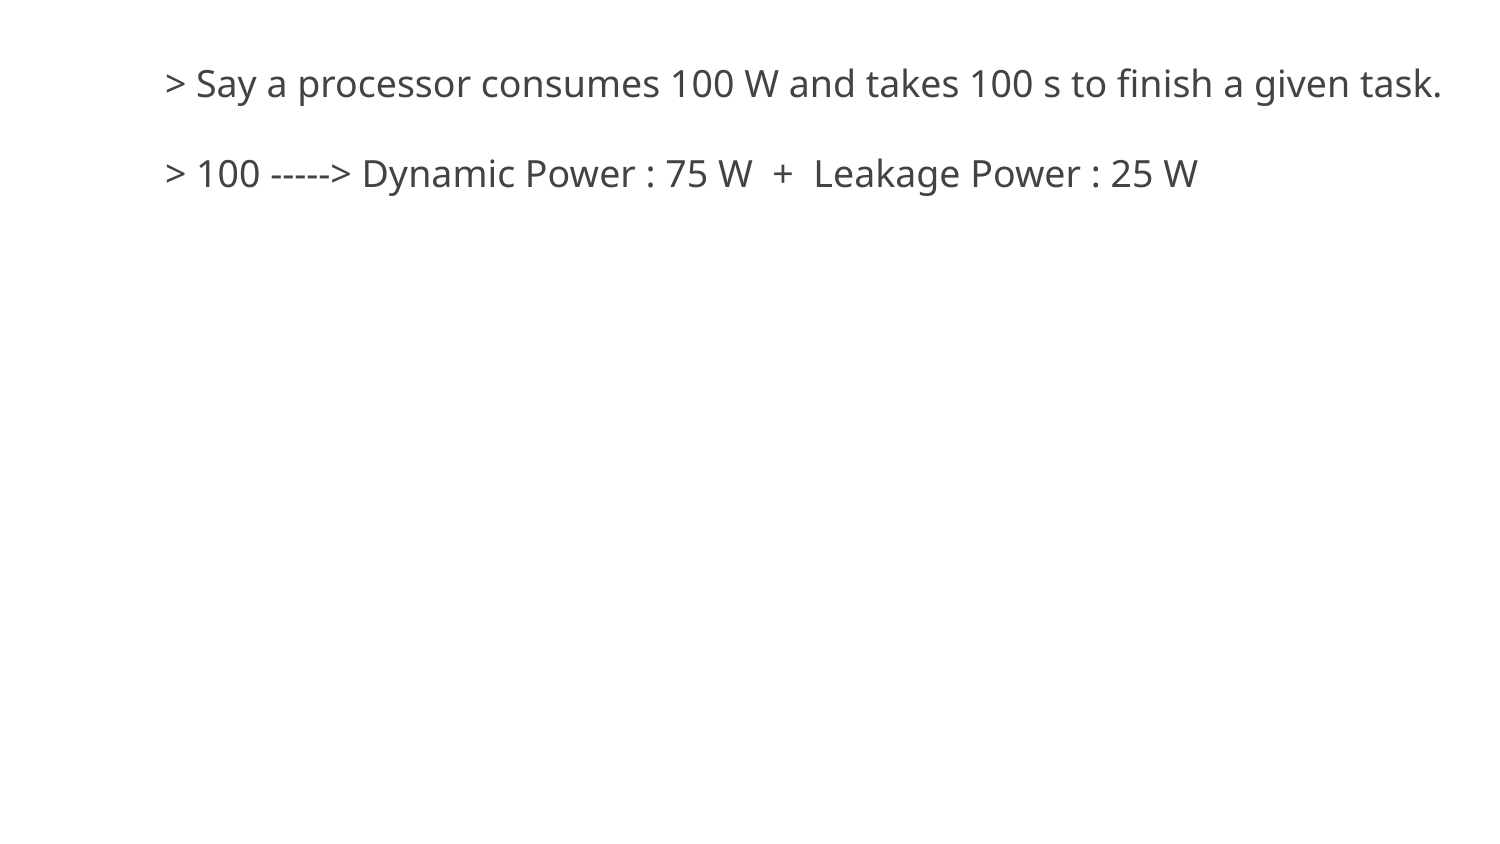

> Say a processor consumes 100 W and takes 100 s to finish a given task.
		> 100 -----> Dynamic Power : 75 W + Leakage Power : 25 W